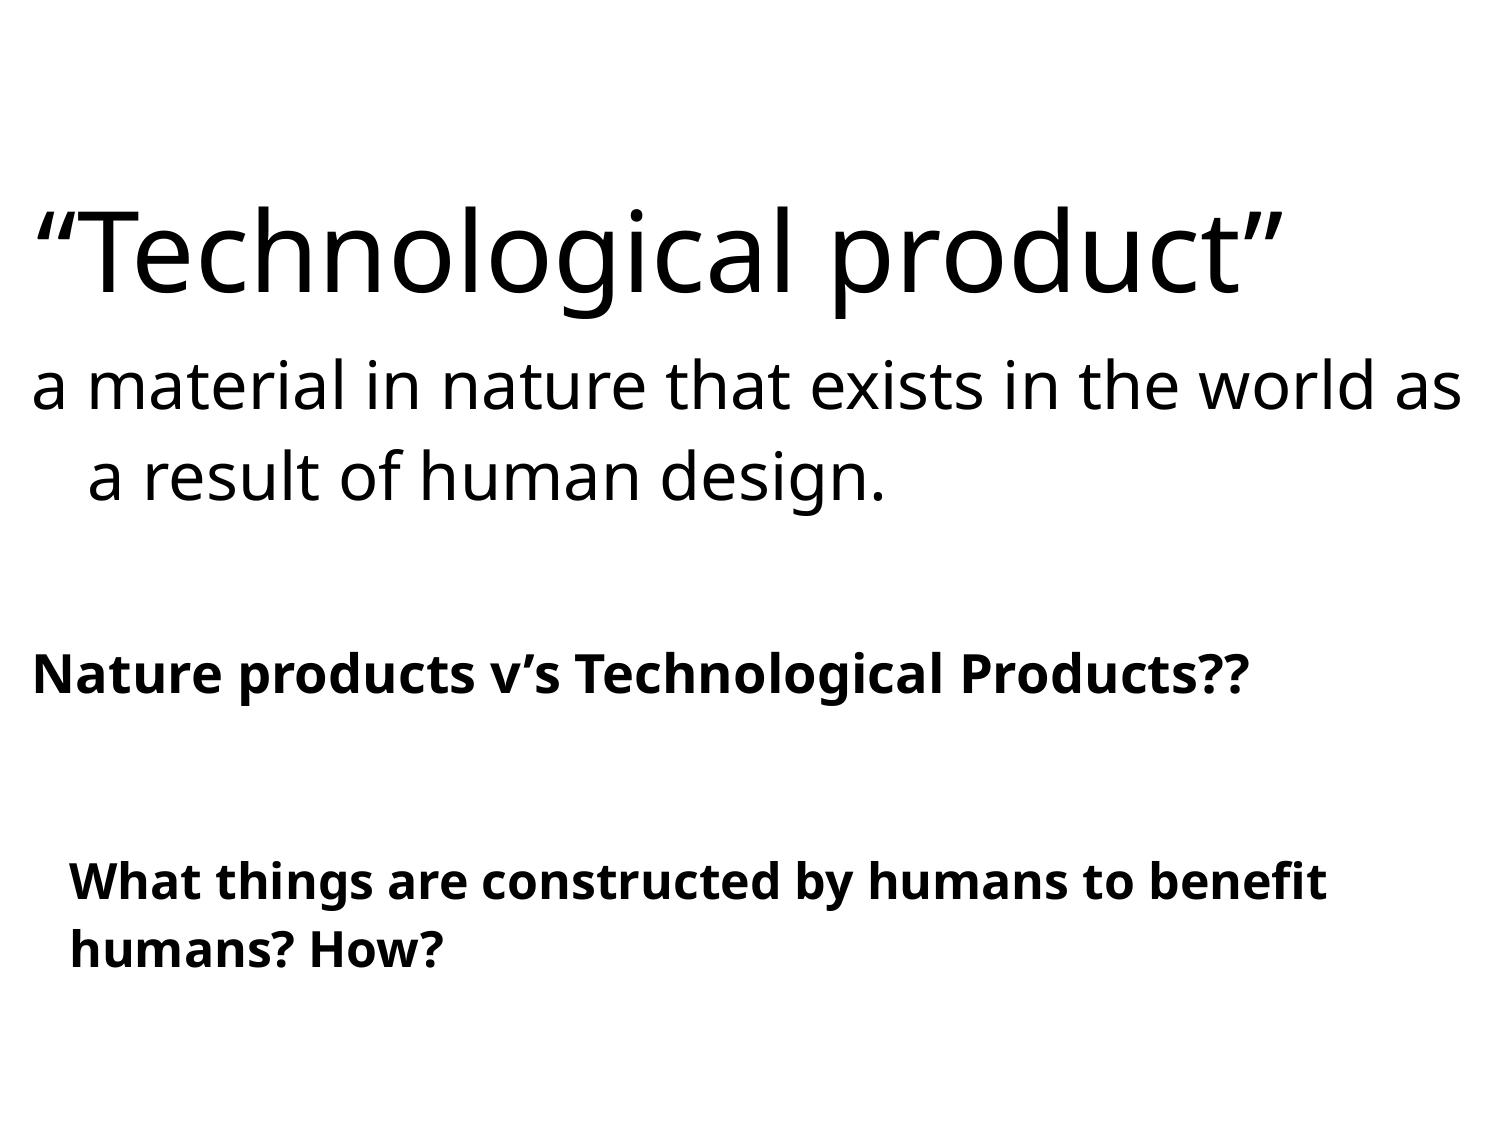

“Technological product”
a material in nature that exists in the world as a result of human design.
Nature products v’s Technological Products??
What things are constructed by humans to benefit humans? How?